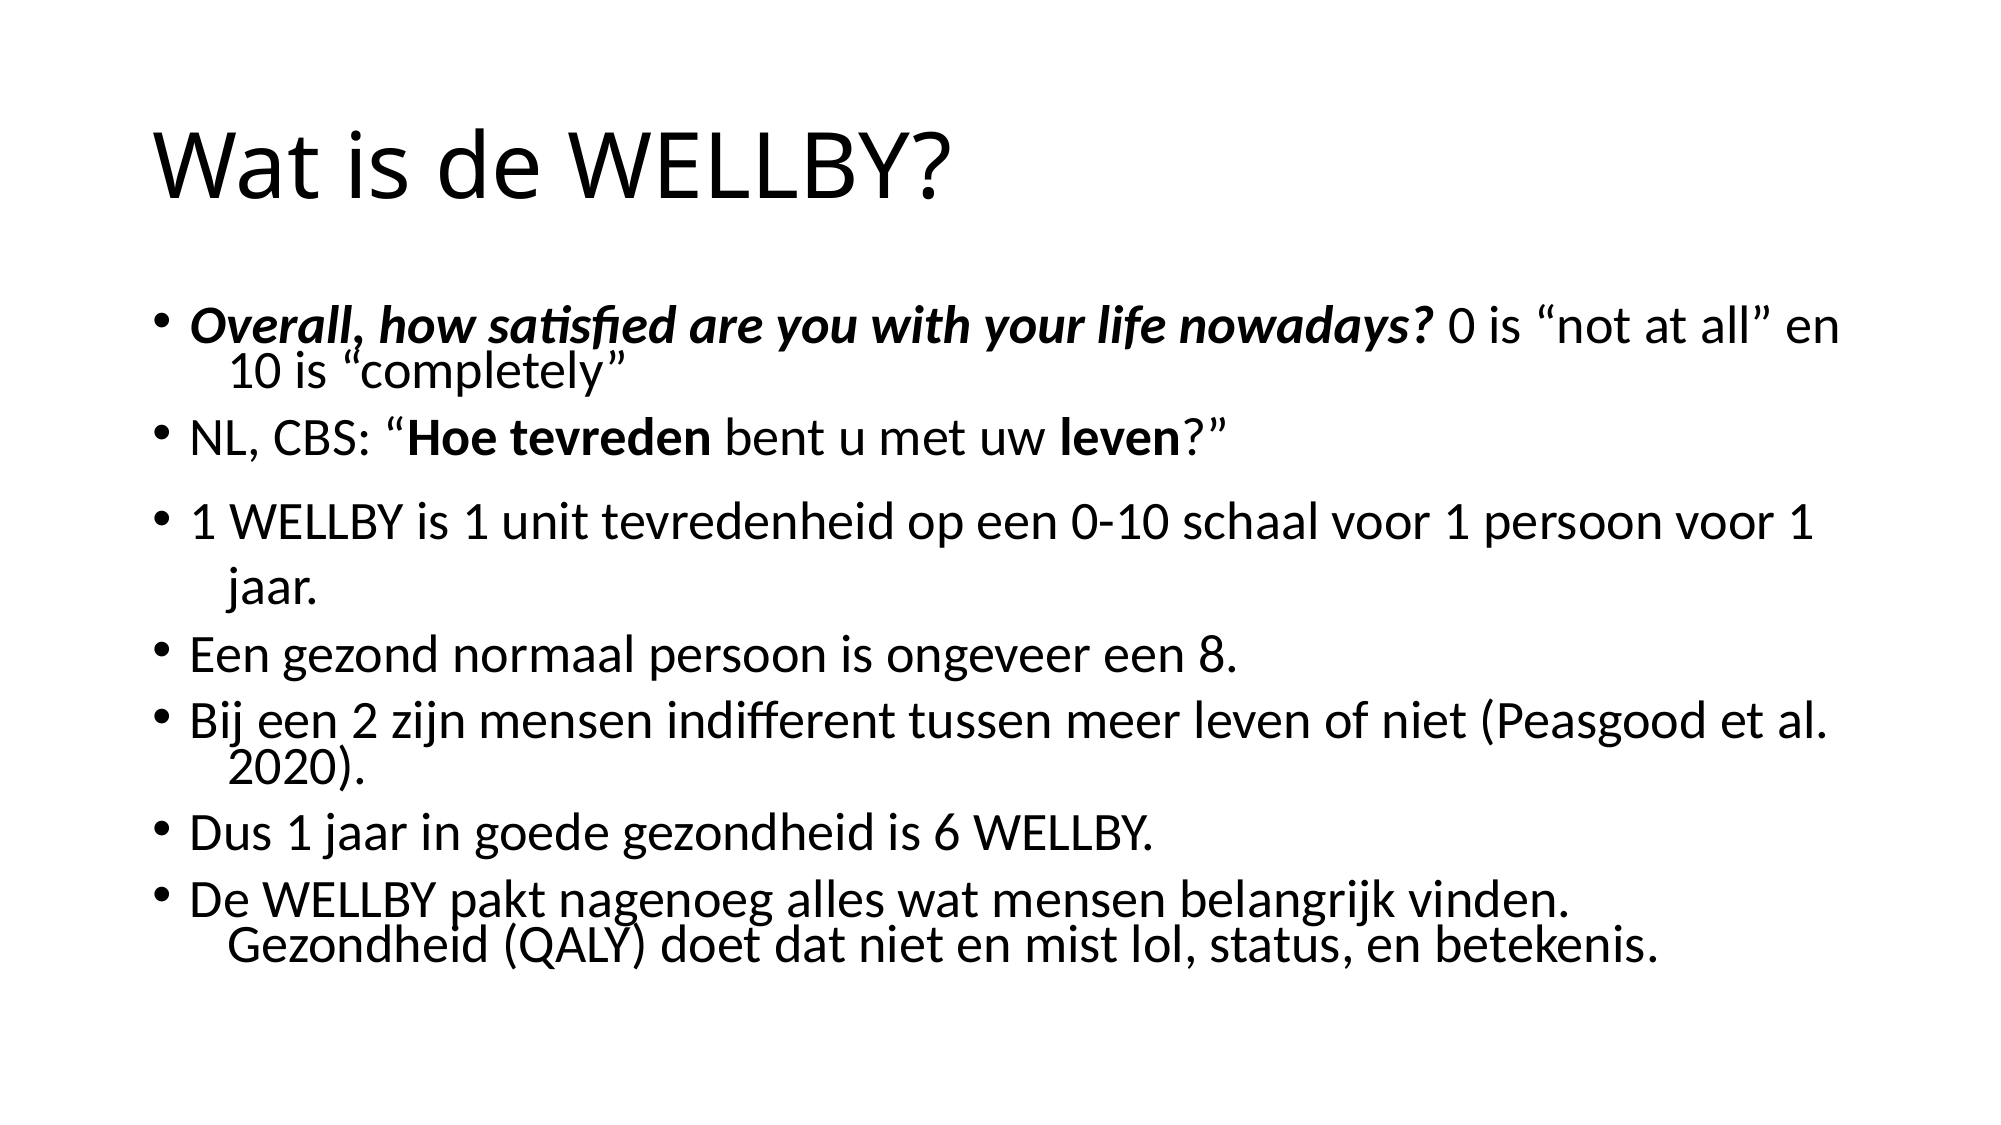

# Wat is de WELLBY?
Overall, how satisfied are you with your life nowadays? 0 is “not at all” en 10 is “completely”
NL, CBS: “Hoe tevreden bent u met uw leven?”
1 WELLBY is 1 unit tevredenheid op een 0-10 schaal voor 1 persoon voor 1 jaar.
Een gezond normaal persoon is ongeveer een 8.
Bij een 2 zijn mensen indifferent tussen meer leven of niet (Peasgood et al. 2020).
Dus 1 jaar in goede gezondheid is 6 WELLBY.
De WELLBY pakt nagenoeg alles wat mensen belangrijk vinden. Gezondheid (QALY) doet dat niet en mist lol, status, en betekenis.